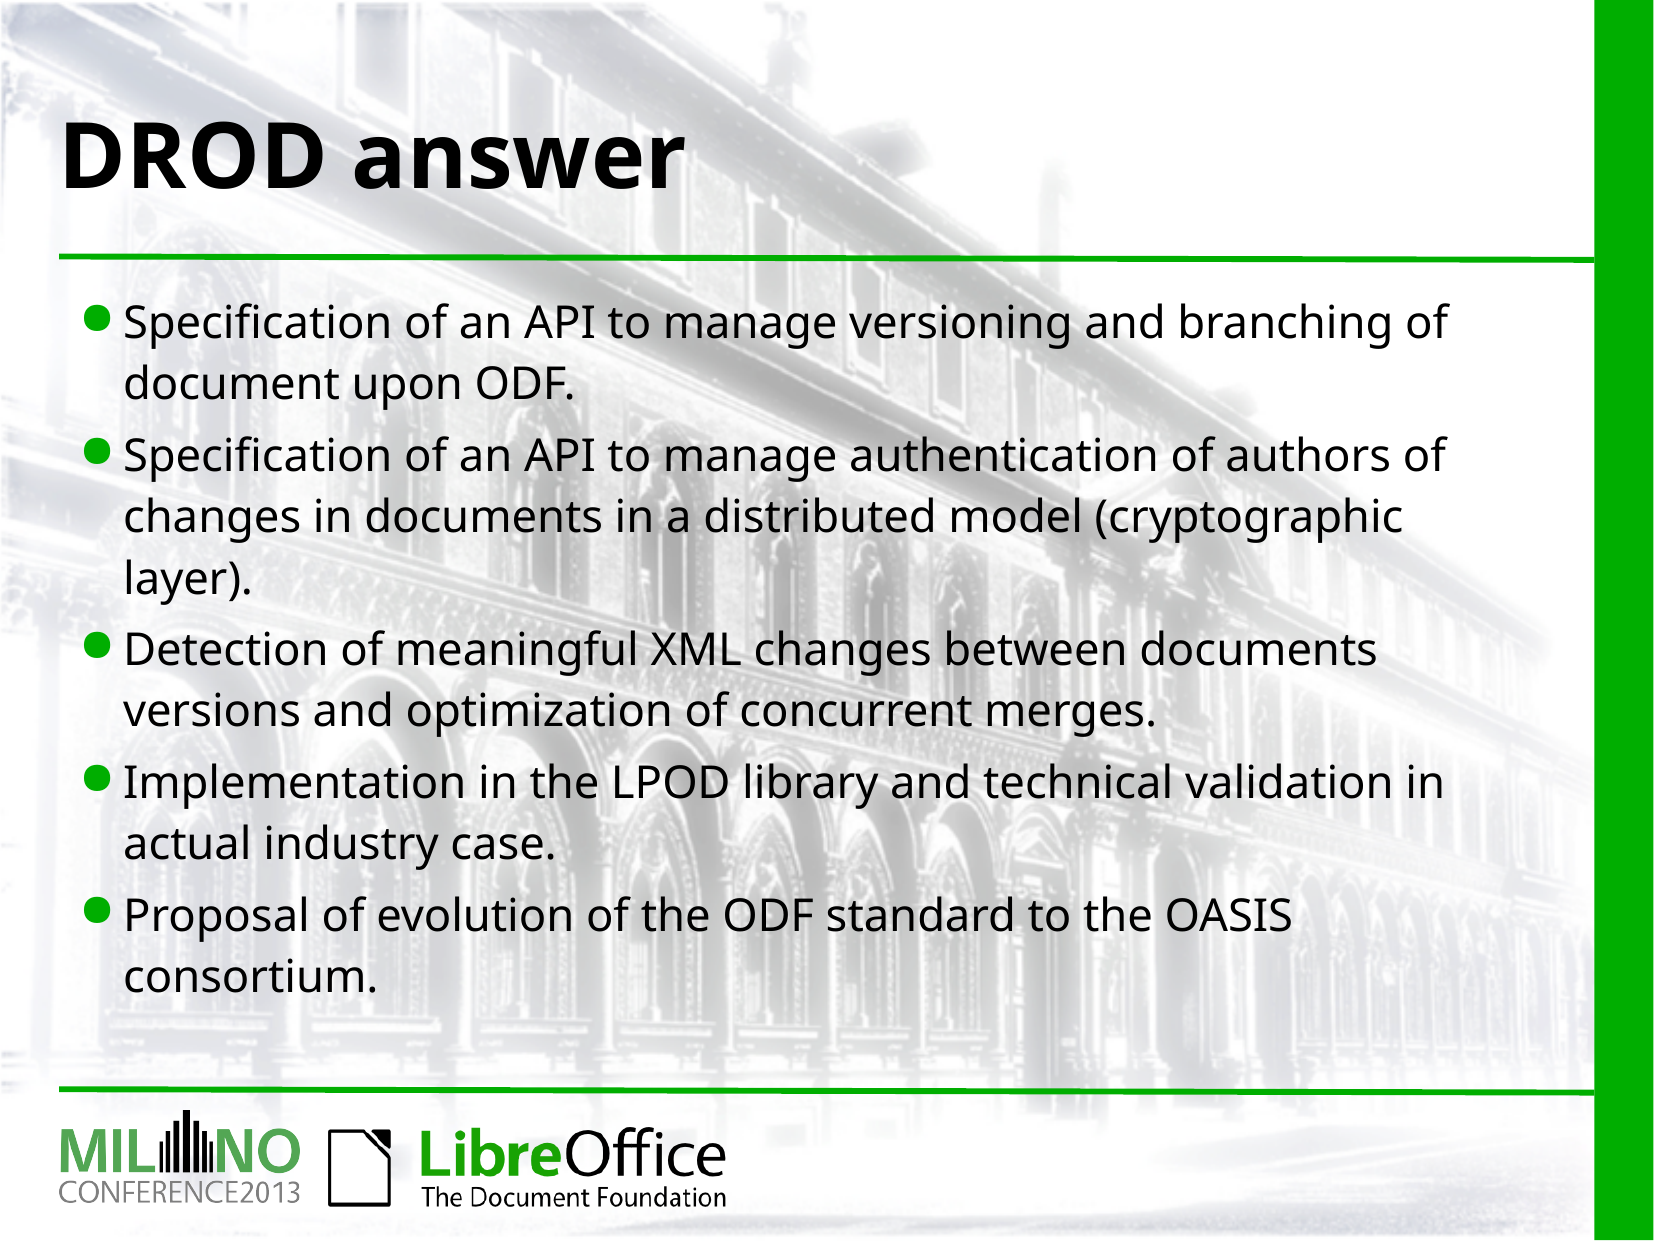

# DROD answer
Specification of an API to manage versioning and branching of document upon ODF.
Specification of an API to manage authentication of authors of changes in documents in a distributed model (cryptographic layer).
Detection of meaningful XML changes between documents versions and optimization of concurrent merges.
Implementation in the LPOD library and technical validation in actual industry case.
Proposal of evolution of the ODF standard to the OASIS consortium.